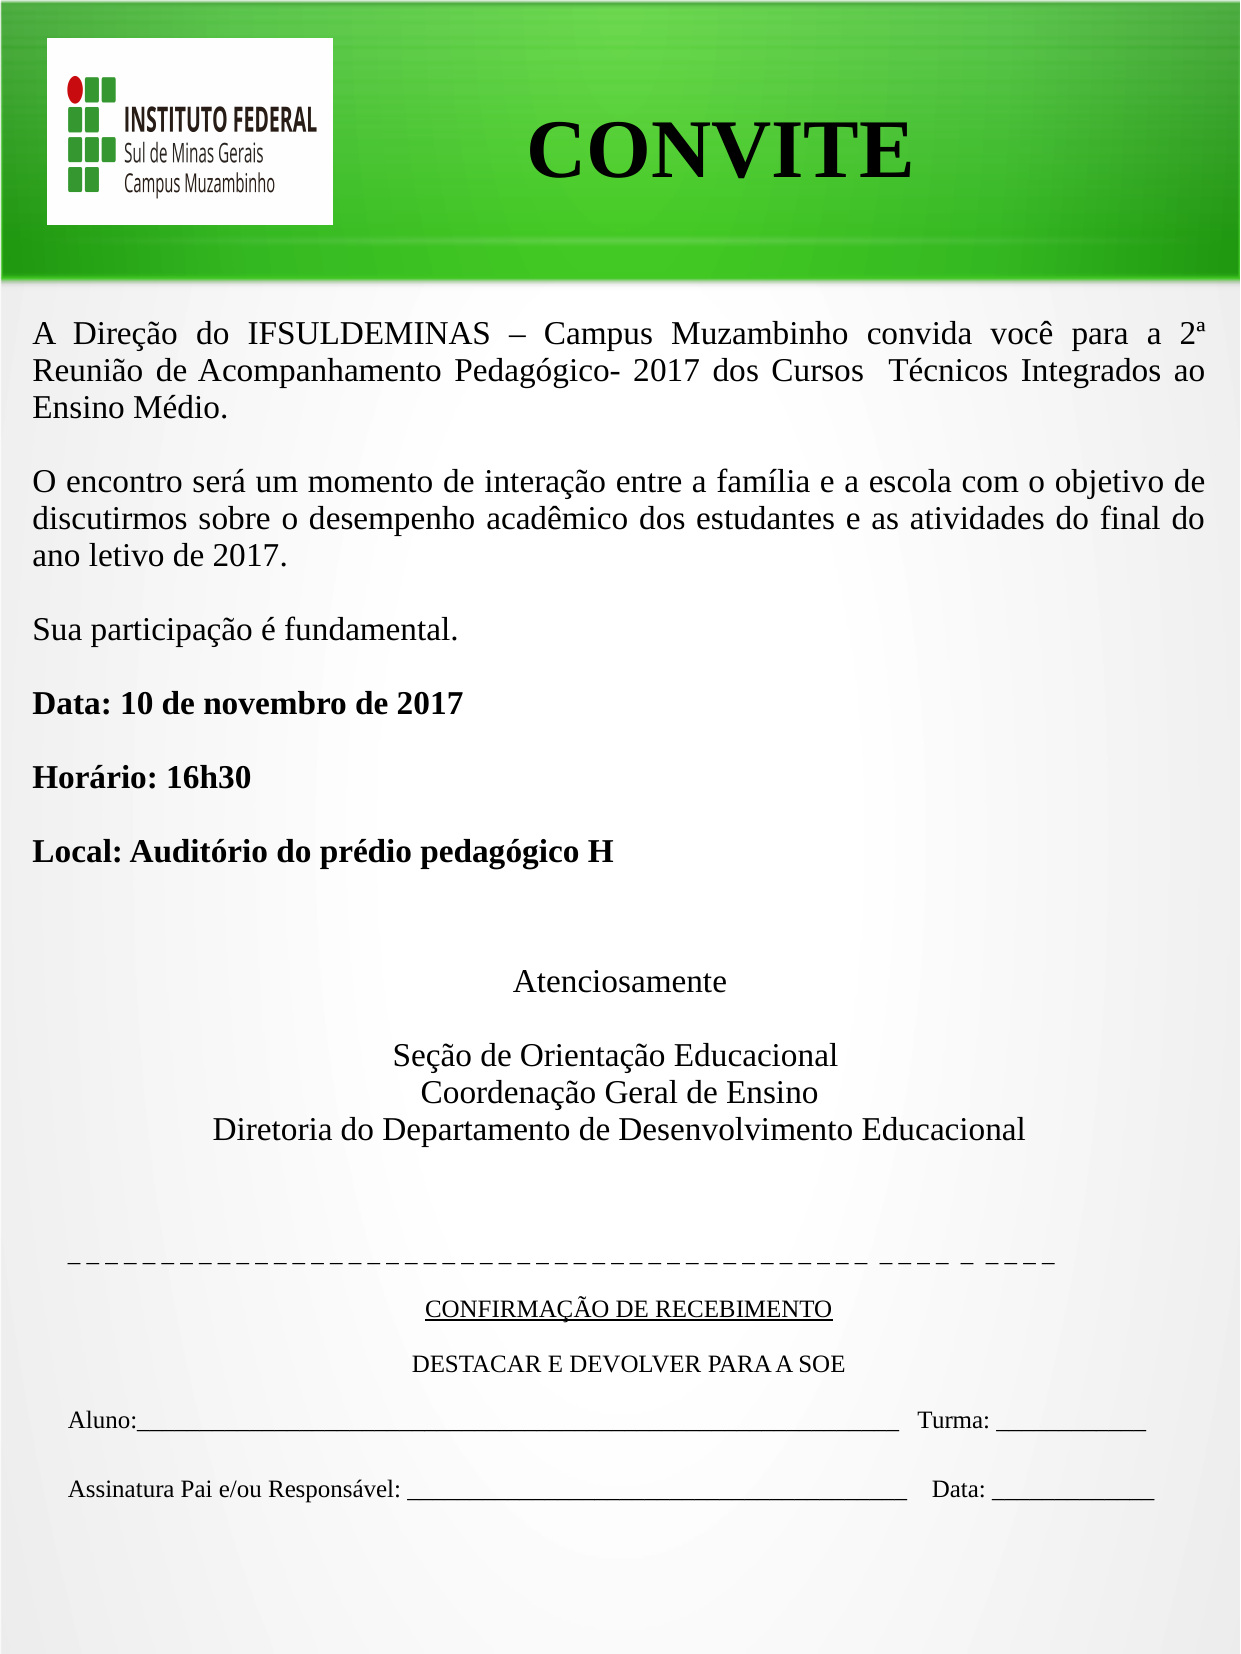

CONVITE
A Direção do IFSULDEMINAS – Campus Muzambinho convida você para a 2ª Reunião de Acompanhamento Pedagógico- 2017 dos Cursos Técnicos Integrados ao Ensino Médio.
O encontro será um momento de interação entre a família e a escola com o objetivo de discutirmos sobre o desempenho acadêmico dos estudantes e as atividades do final do ano letivo de 2017.
Sua participação é fundamental.
Data: 10 de novembro de 2017
Horário: 16h30
Local: Auditório do prédio pedagógico H
Atenciosamente
Seção de Orientação Educacional
Coordenação Geral de Ensino
Diretoria do Departamento de Desenvolvimento Educacional
_ _ _ _ _ _ _ _ _ _ _ _ _ _ _ _ _ _ _ _ _ _ _ _ _ _ _ _ _ _ _ _ _ _ _ _ _ _ _ _ _ _ _ _ _ _ _ _ _ _ _ _
CONFIRMAÇÃO DE RECEBIMENTO
DESTACAR E DEVOLVER PARA A SOE
Aluno:_____________________________________________________________ Turma: ____________
Assinatura Pai e/ou Responsável: ________________________________________ Data: _____________